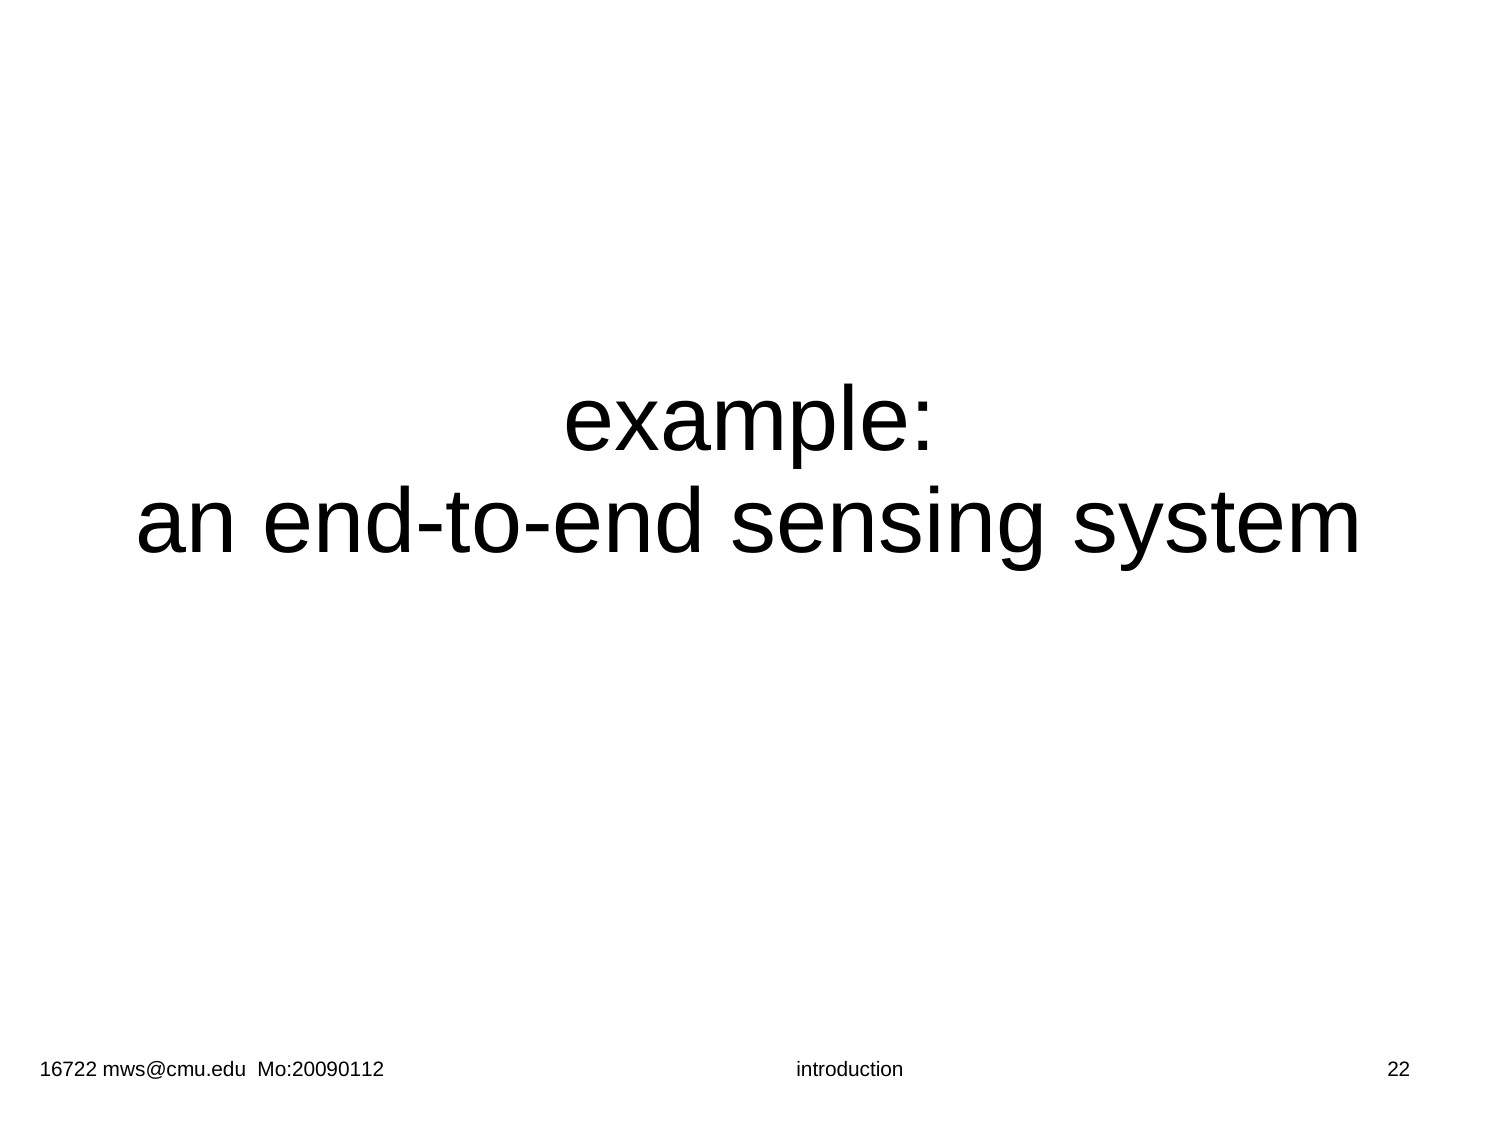

# example: an end-to-end sensing system
16722 mws@cmu.edu Mo:20090112
introduction
22